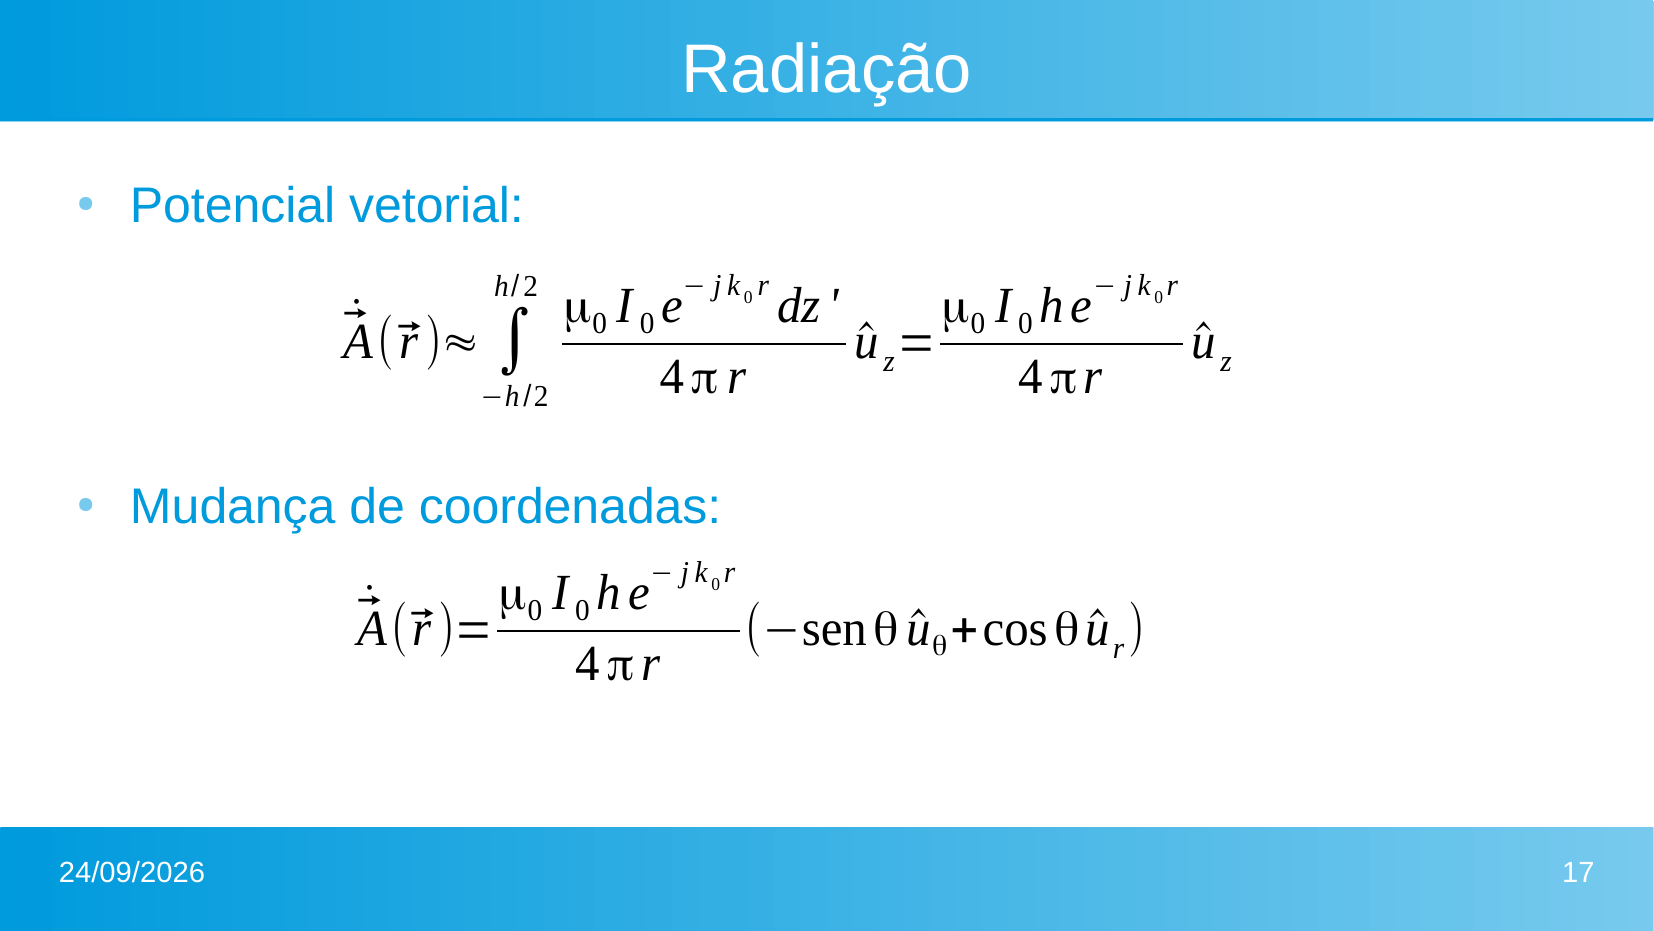

# Radiação
Potencial vetorial:
Mudança de coordenadas:
17